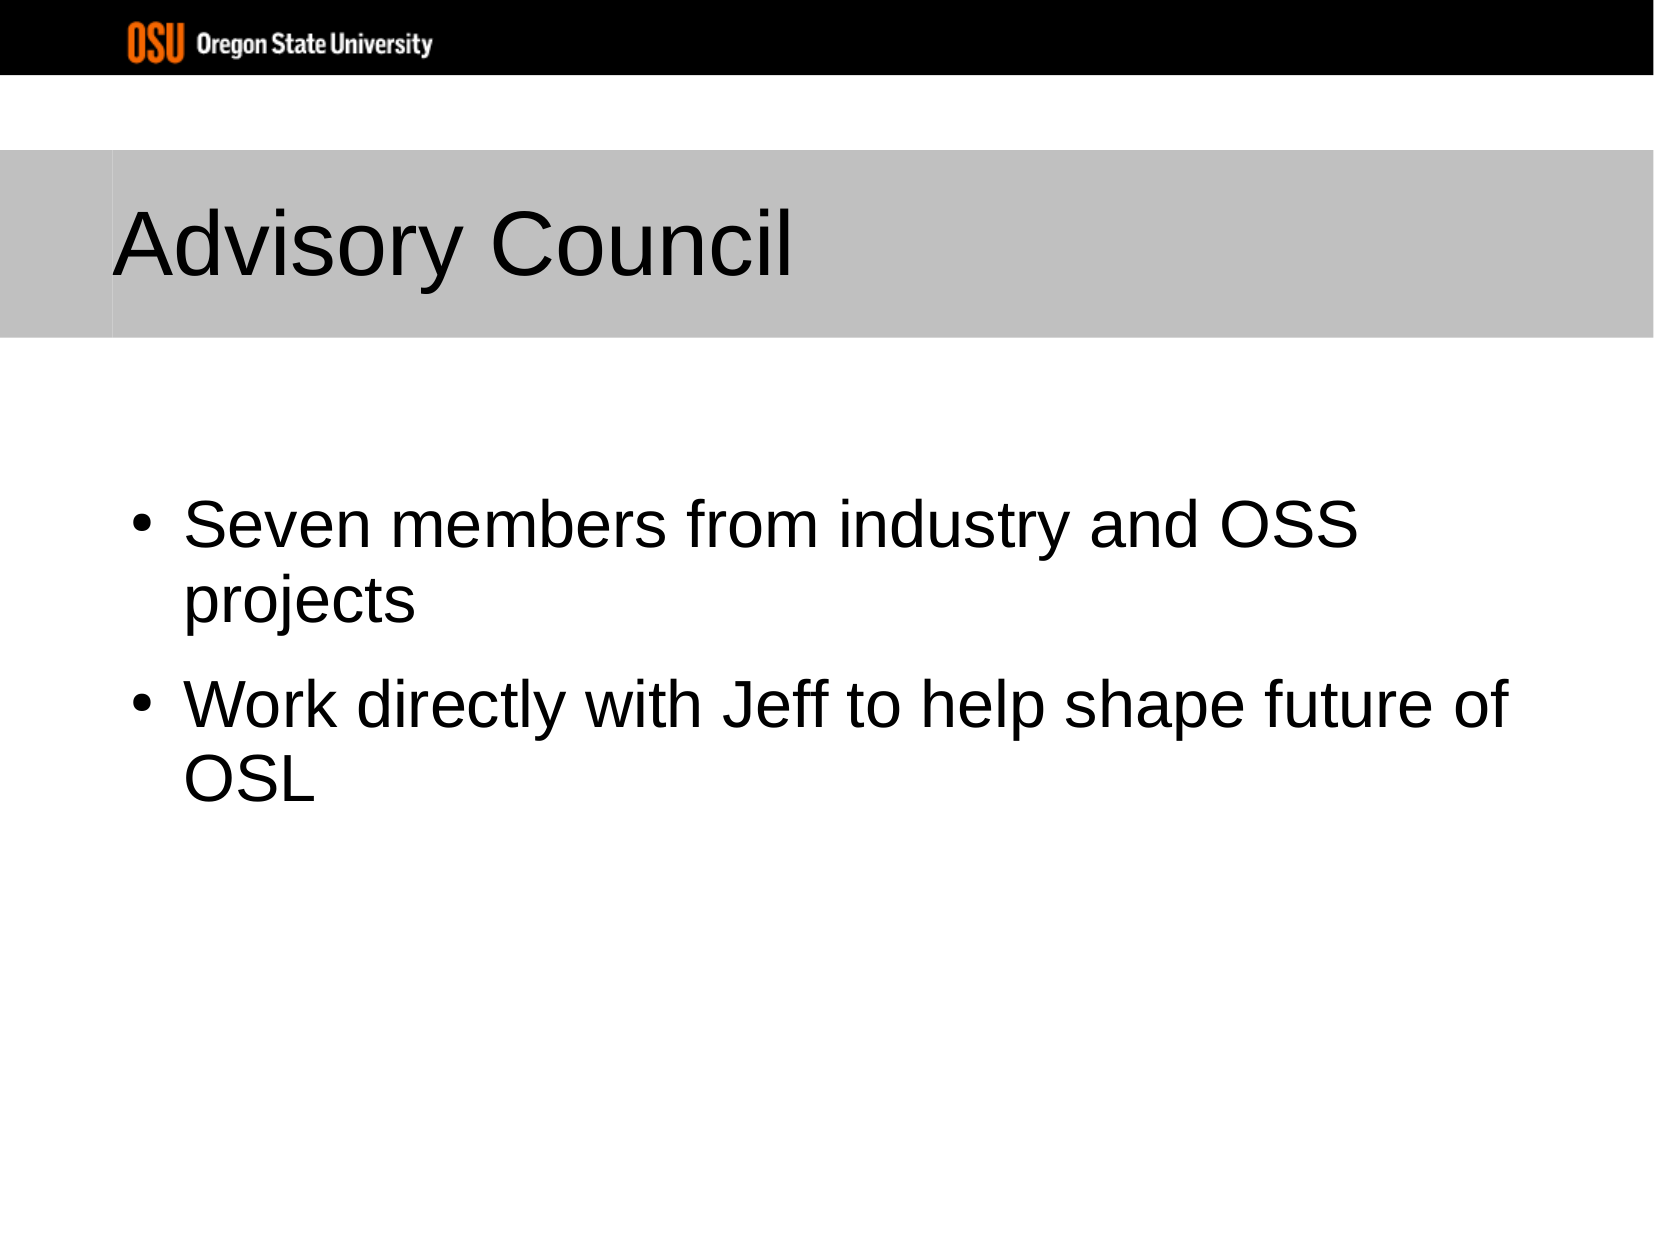

# Advisory Council
Seven members from industry and OSS projects
Work directly with Jeff to help shape future of OSL